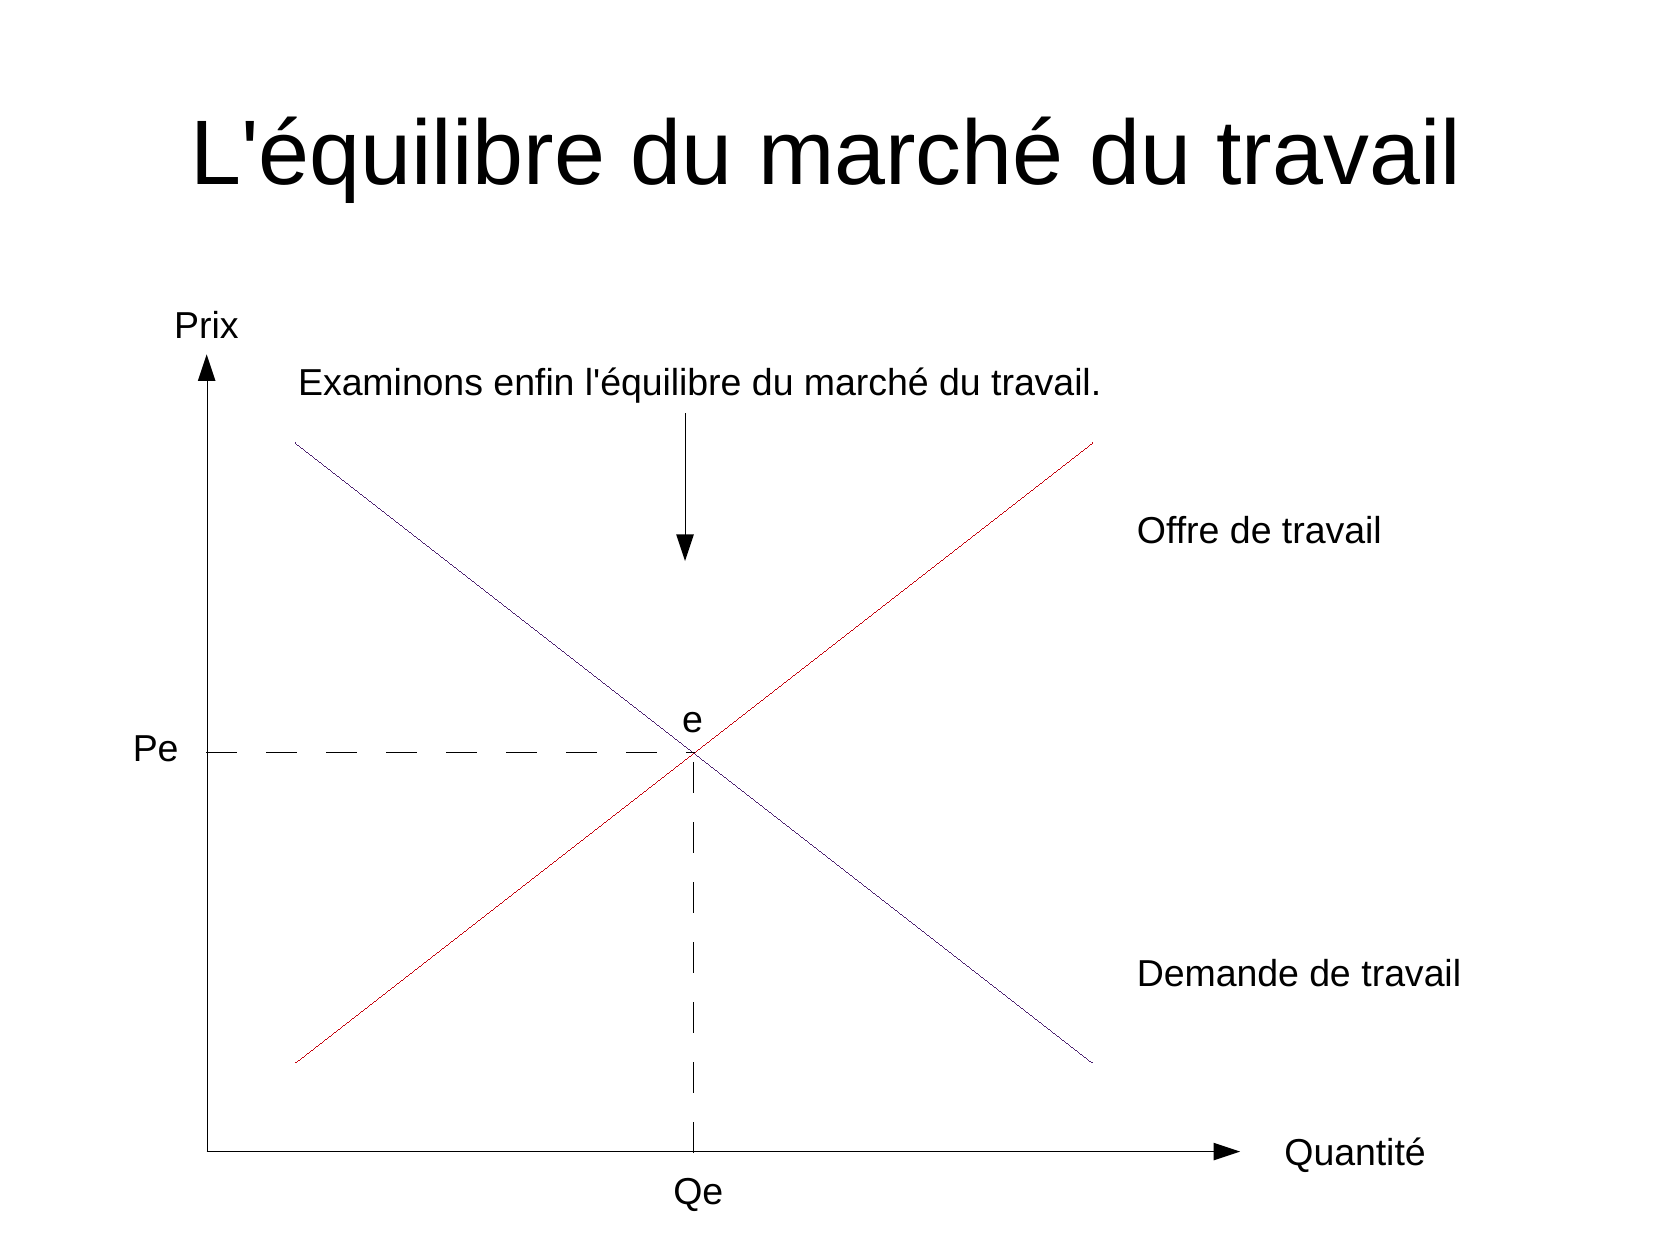

# L'équilibre du marché du travail
Prix
Examinons enfin l'équilibre du marché du travail.
Offre de travail
e
Pe
Demande de travail
Quantité
Qe